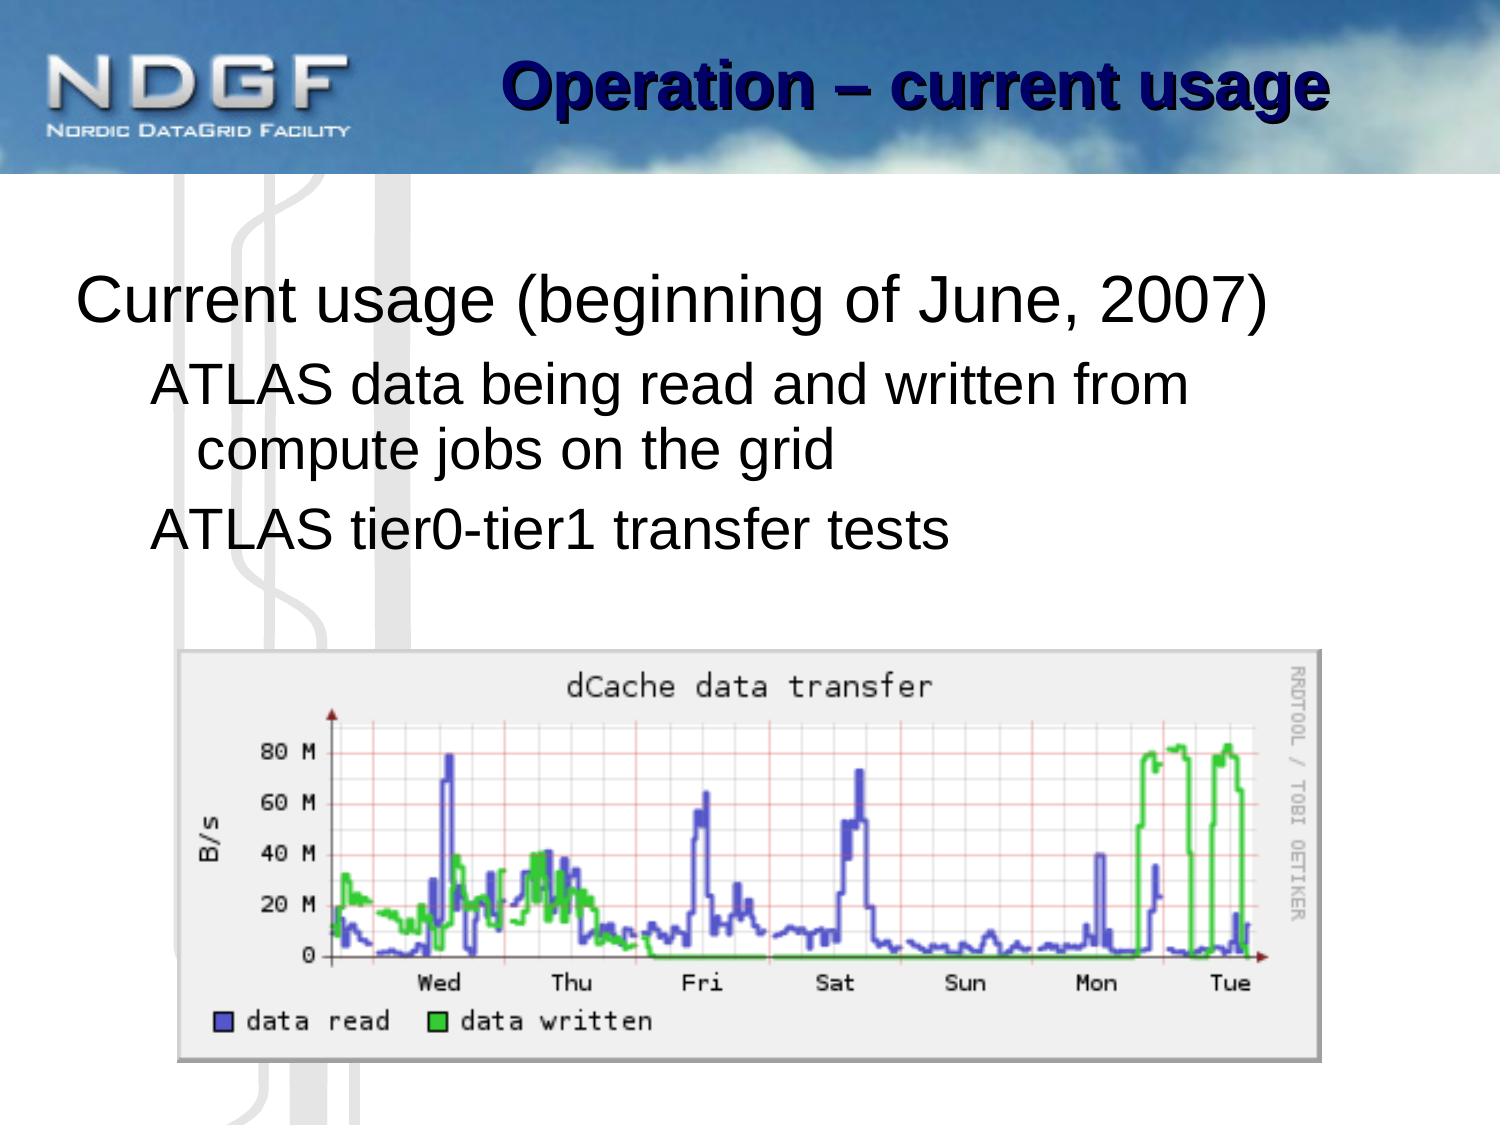

# Operation – current usage
Current usage (beginning of June, 2007)
ATLAS data being read and written from compute jobs on the grid
ATLAS tier0-tier1 transfer tests